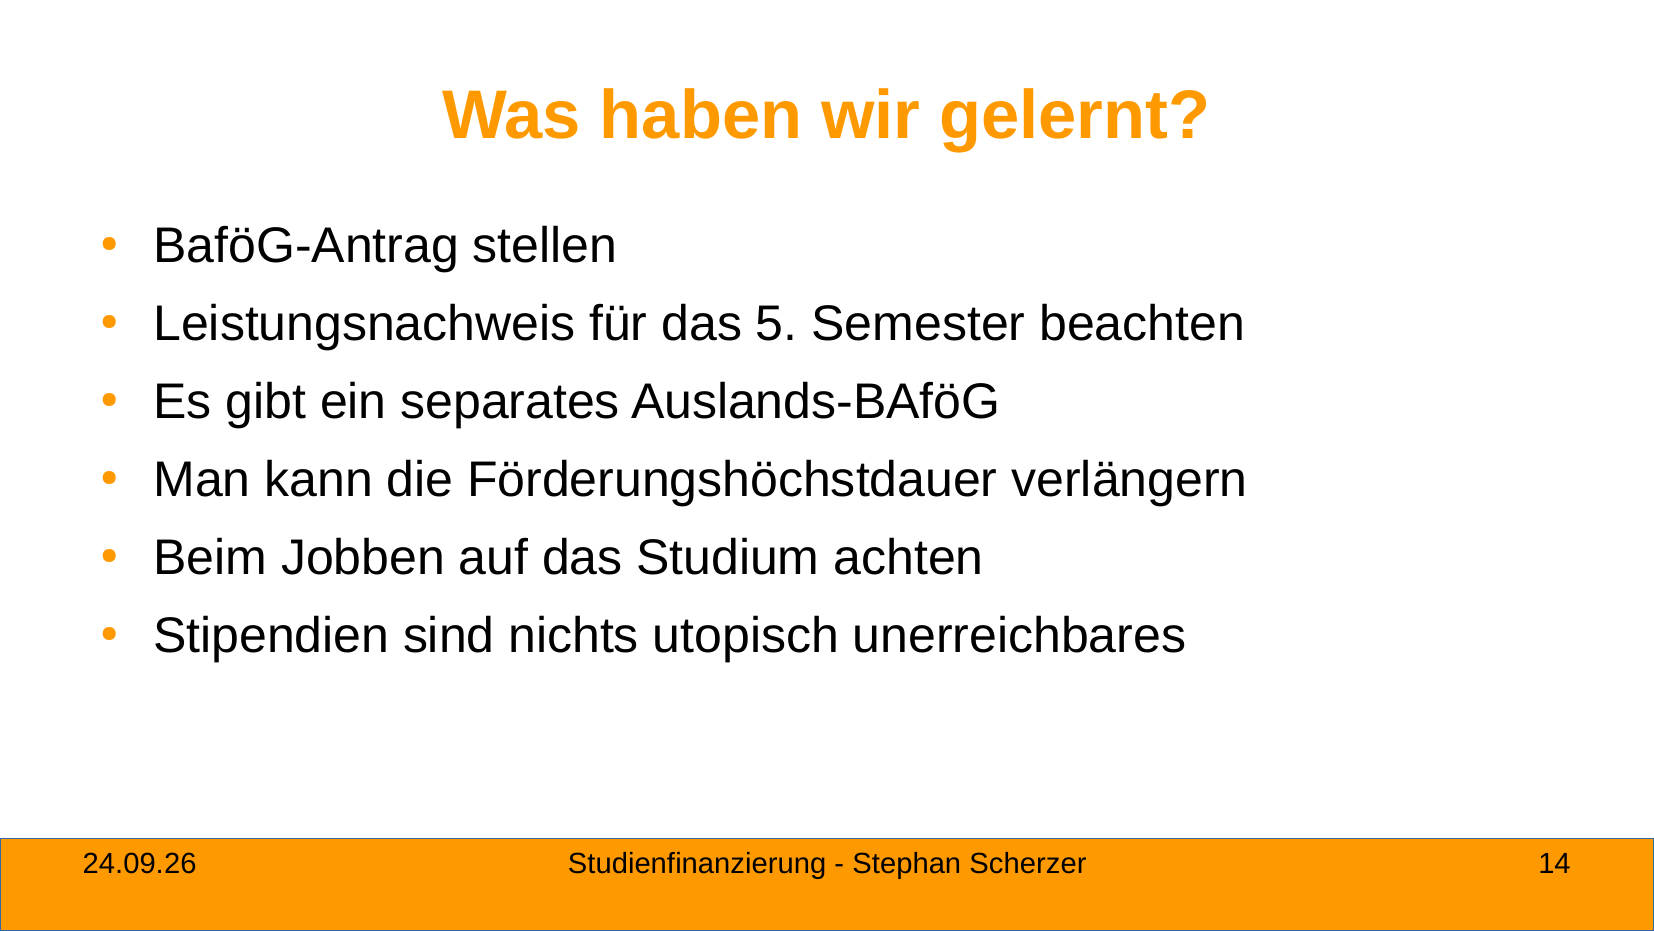

# Was haben wir gelernt?
BaföG-Antrag stellen
Leistungsnachweis für das 5. Semester beachten
Es gibt ein separates Auslands-BAföG
Man kann die Förderungshöchstdauer verlängern
Beim Jobben auf das Studium achten
Stipendien sind nichts utopisch unerreichbares
Studienfinanzierung - Stephan Scherzer
14